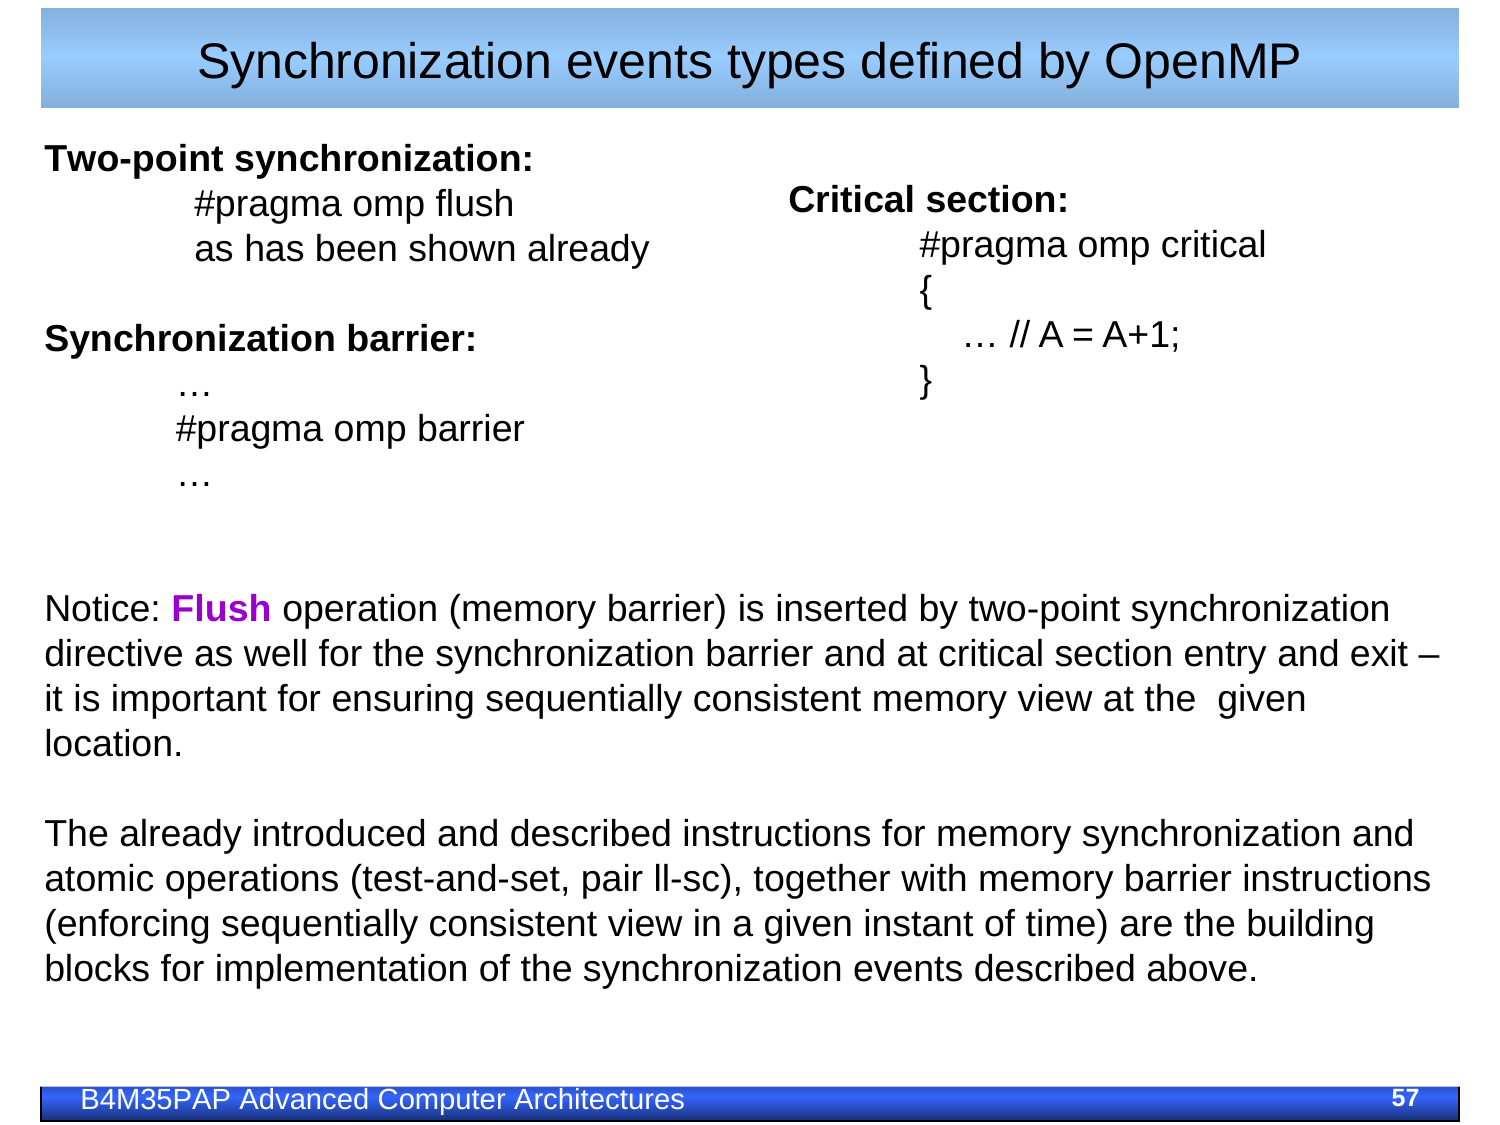

Synchronization events types defined by OpenMP
# Two-point synchronization:
#pragma omp flush
as has been shown already
Synchronization barrier:
…
#pragma omp barrier
…
Notice: Flush operation (memory barrier) is inserted by two-point synchronization directive as well for the synchronization barrier and at critical section entry and exit – it is important for ensuring sequentially consistent memory view at the given location.
The already introduced and described instructions for memory synchronization and atomic operations (test-and-set, pair ll-sc), together with memory barrier instructions (enforcing sequentially consistent view in a given instant of time) are the building blocks for implementation of the synchronization events described above.
Critical section:
#pragma omp critical
{
 … // A = A+1;
}